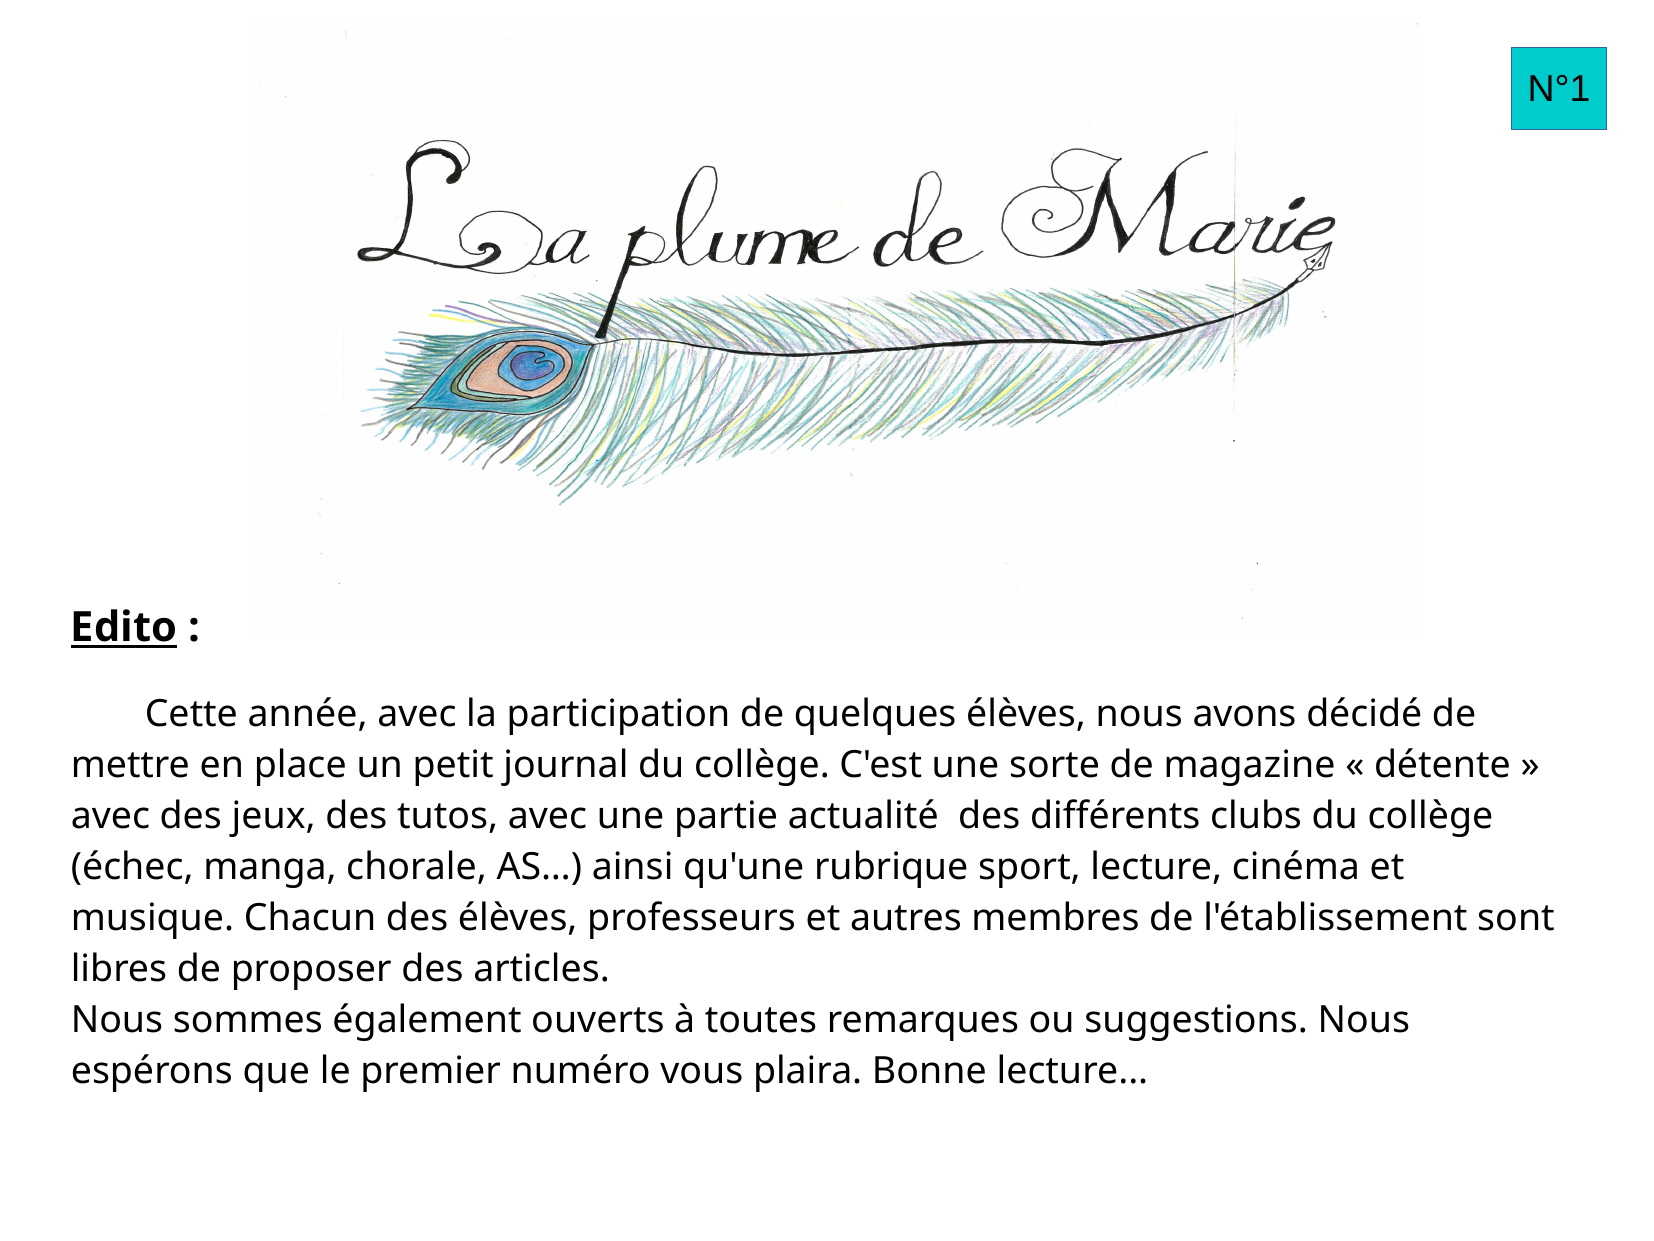

N°1
# Edito : Cette année, avec la participation de quelques élèves, nous avons décidé de mettre en place un petit journal du collège. C'est une sorte de magazine « détente » avec des jeux, des tutos, avec une partie actualité des différents clubs du collège (échec, manga, chorale, AS…) ainsi qu'une rubrique sport, lecture, cinéma et musique. Chacun des élèves, professeurs et autres membres de l'établissement sont libres de proposer des articles. Nous sommes également ouverts à toutes remarques ou suggestions. Nous espérons que le premier numéro vous plaira. Bonne lecture...